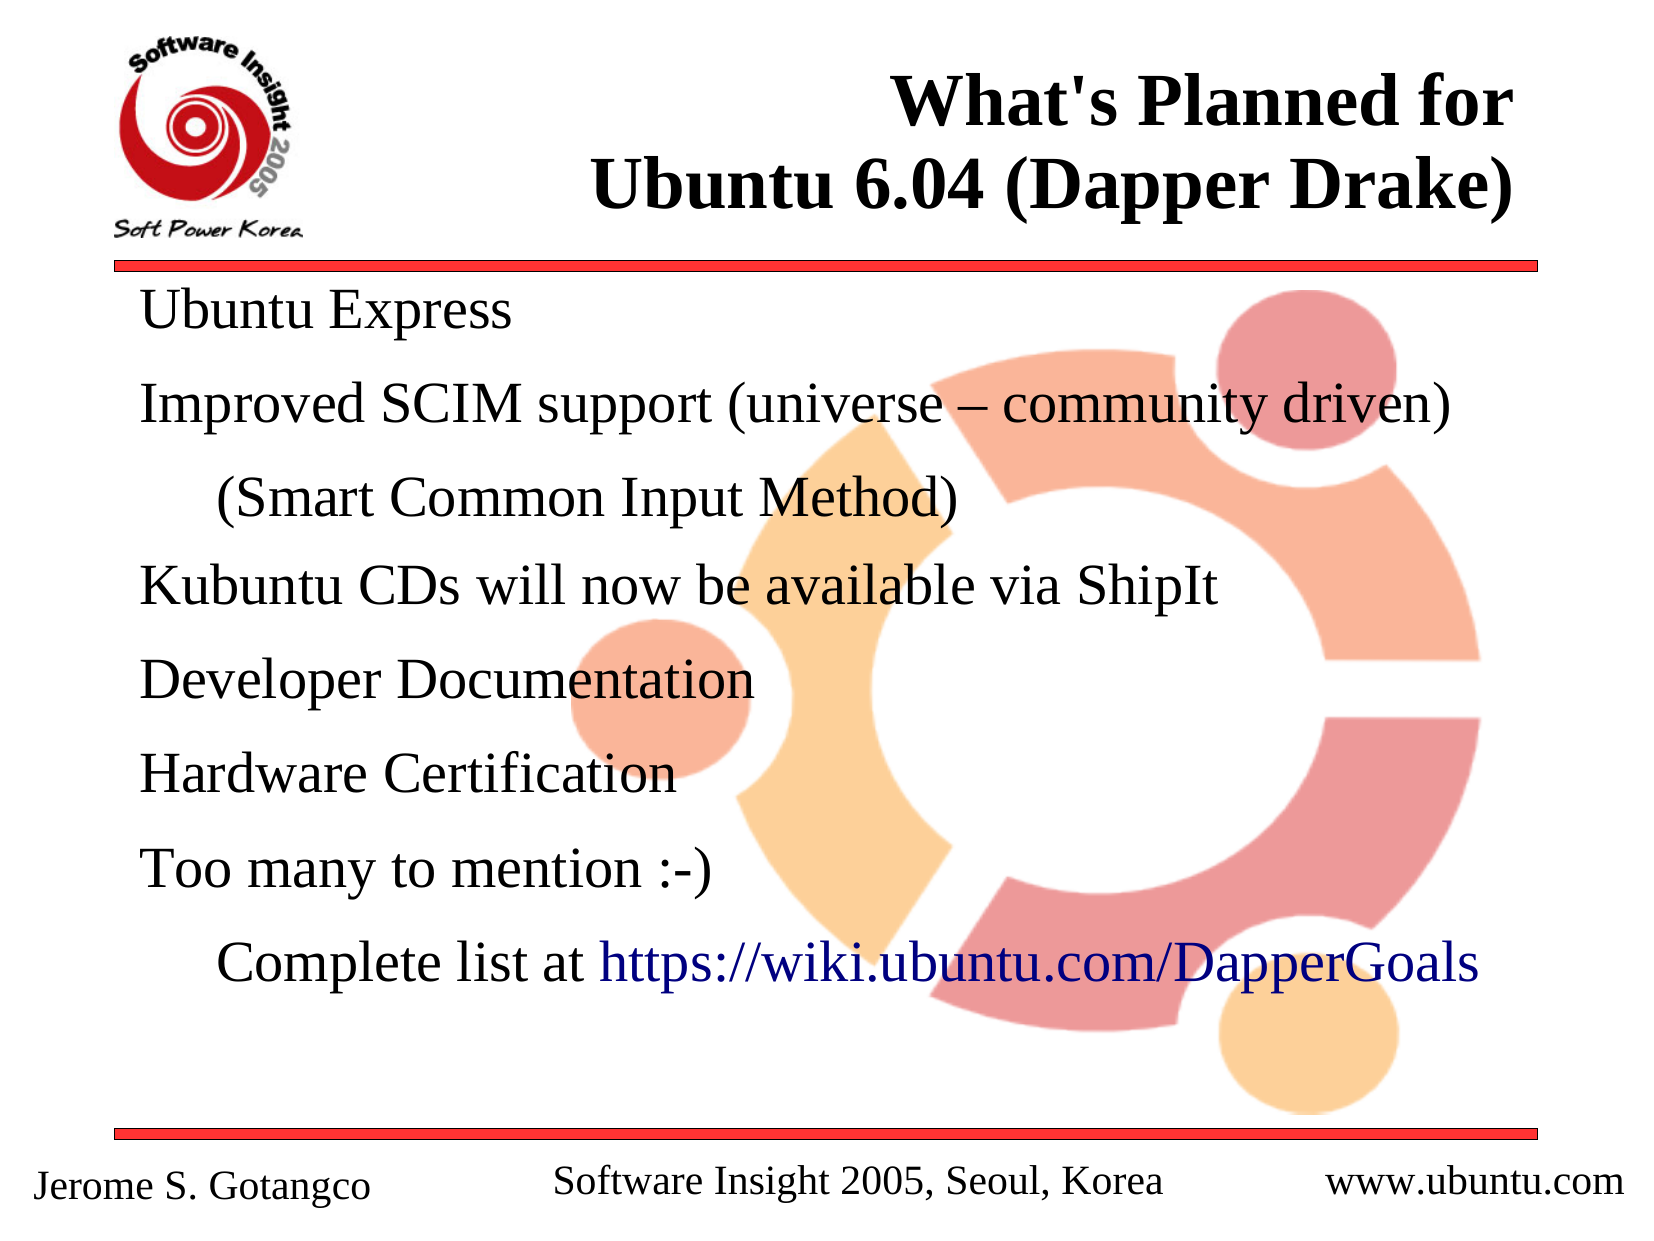

# What's Planned for Ubuntu 6.04 (Dapper Drake)
Ubuntu Express
Improved SCIM support (universe – community driven)
(Smart Common Input Method)
Kubuntu CDs will now be available via ShipIt
Developer Documentation
Hardware Certification
Too many to mention :-)
Complete list at https://wiki.ubuntu.com/DapperGoals